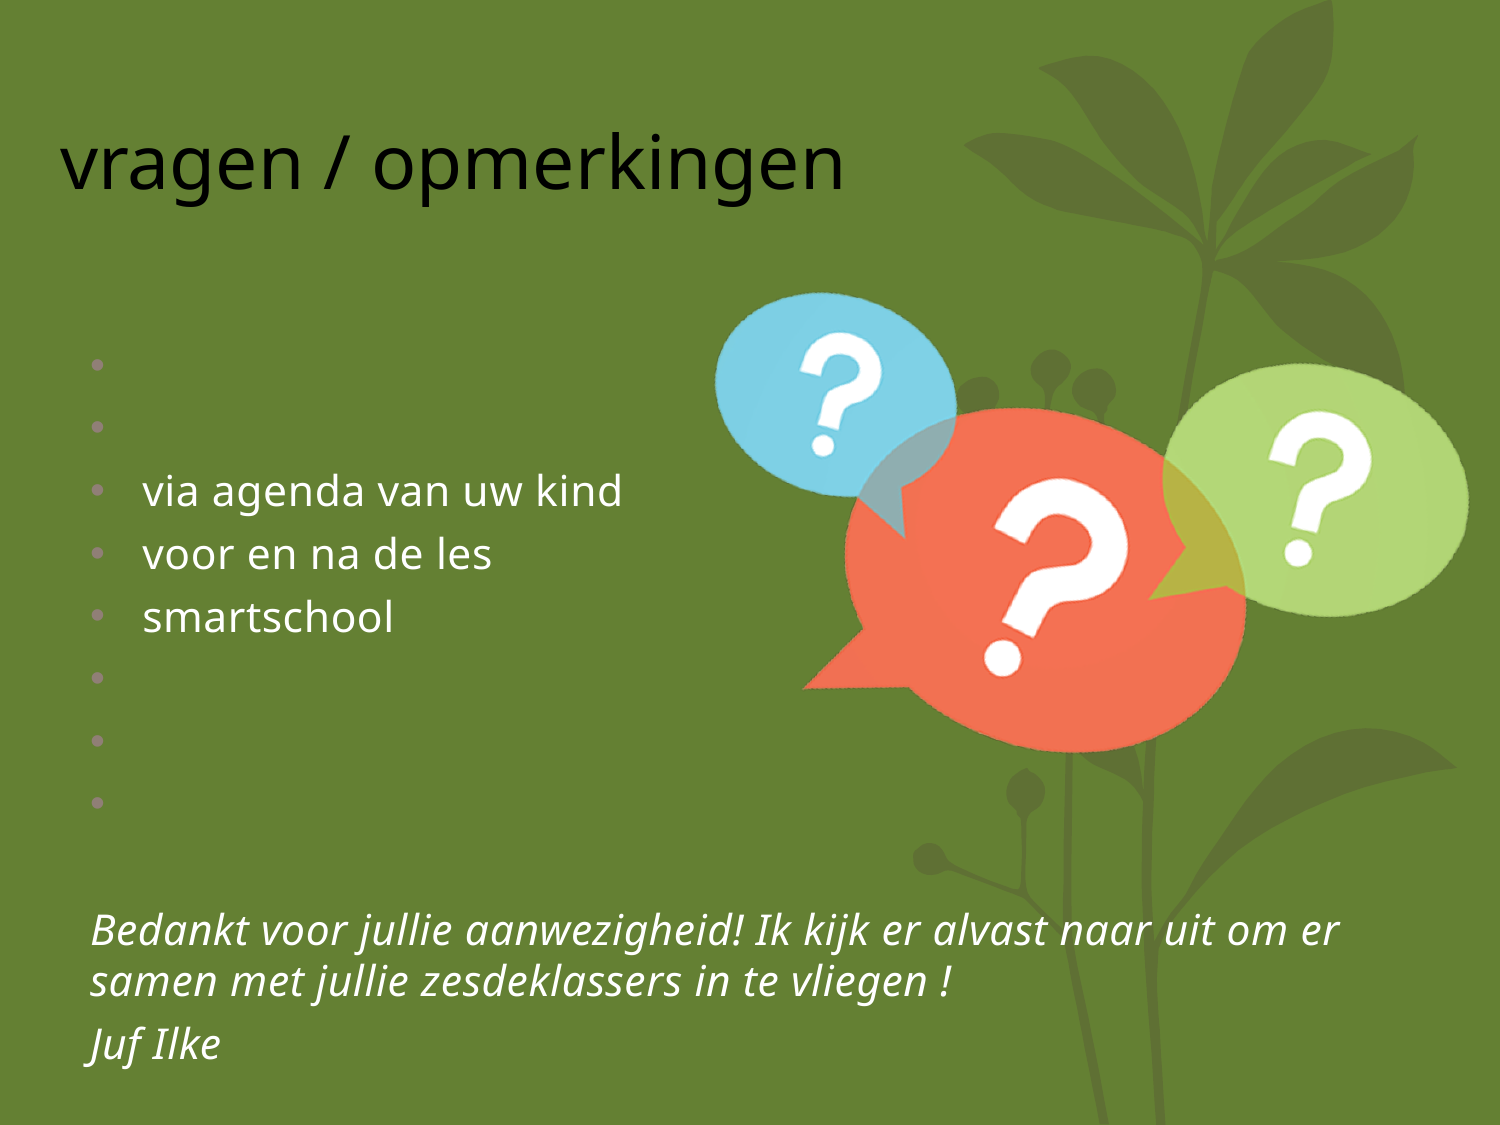

# vragen / opmerkingen
via agenda van uw kind
voor en na de les
smartschool
Bedankt voor jullie aanwezigheid! Ik kijk er alvast naar uit om er samen met jullie zesdeklassers in te vliegen !
Juf Ilke